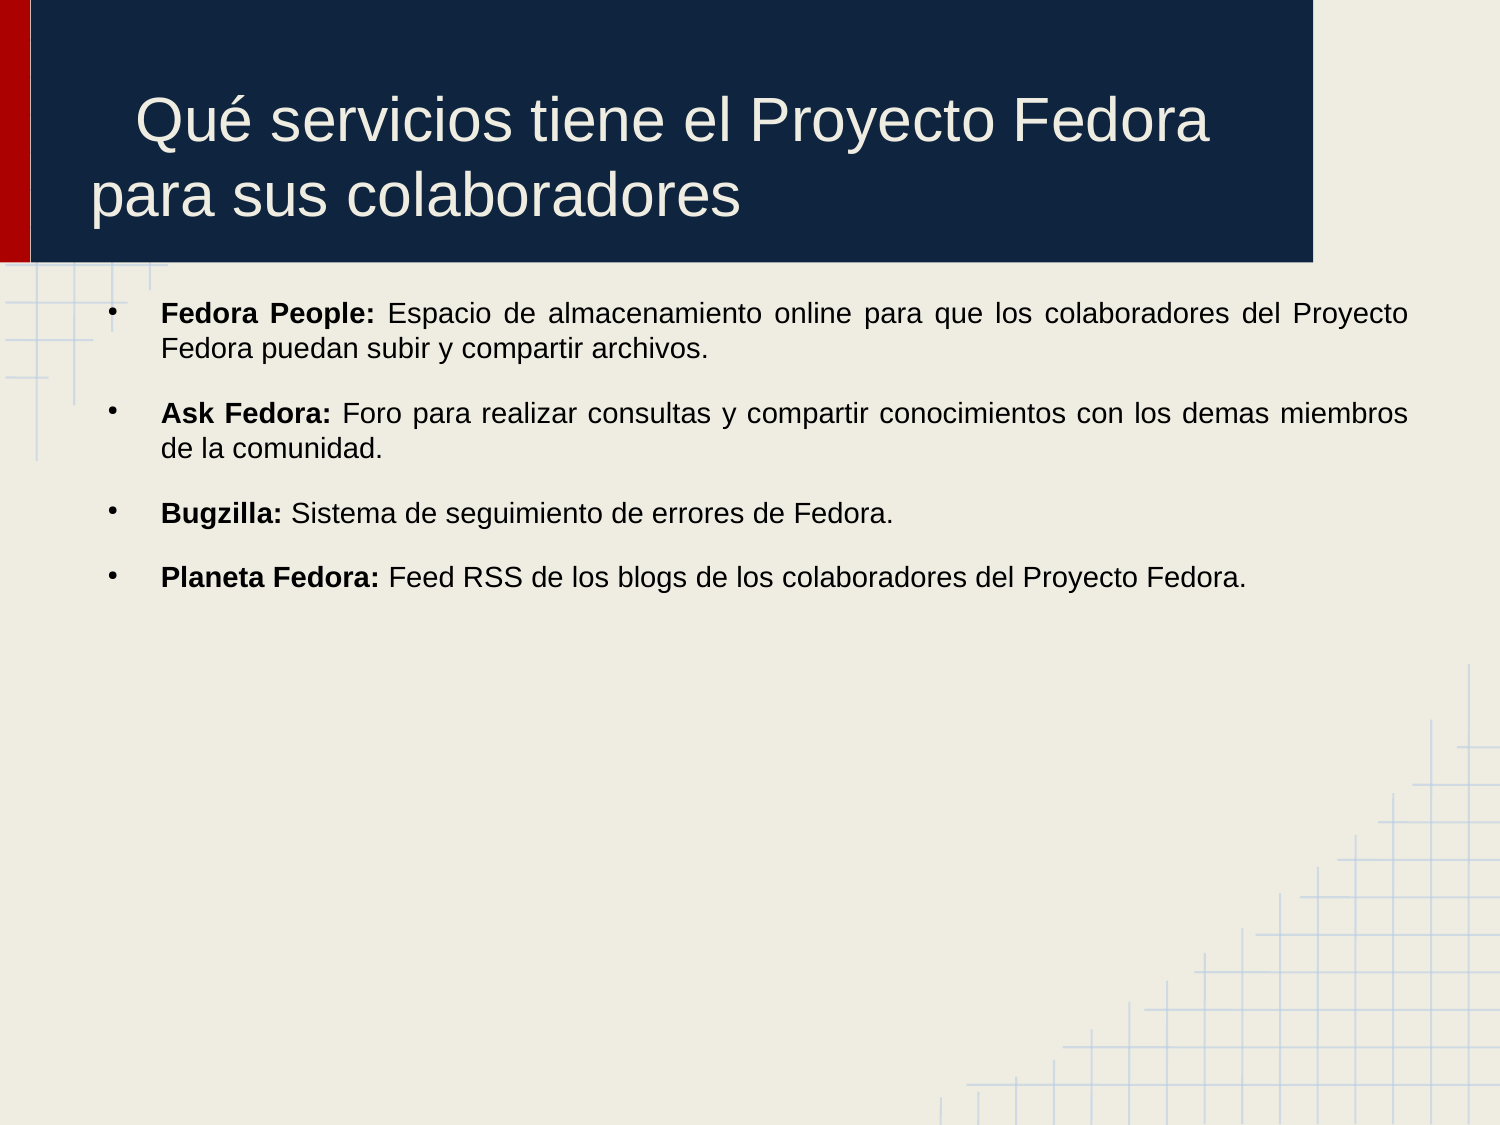

# Qué servicios tiene el Proyecto Fedora para sus colaboradores
Fedora People: Espacio de almacenamiento online para que los colaboradores del Proyecto Fedora puedan subir y compartir archivos.
Ask Fedora: Foro para realizar consultas y compartir conocimientos con los demas miembros de la comunidad.
Bugzilla: Sistema de seguimiento de errores de Fedora.
Planeta Fedora: Feed RSS de los blogs de los colaboradores del Proyecto Fedora.